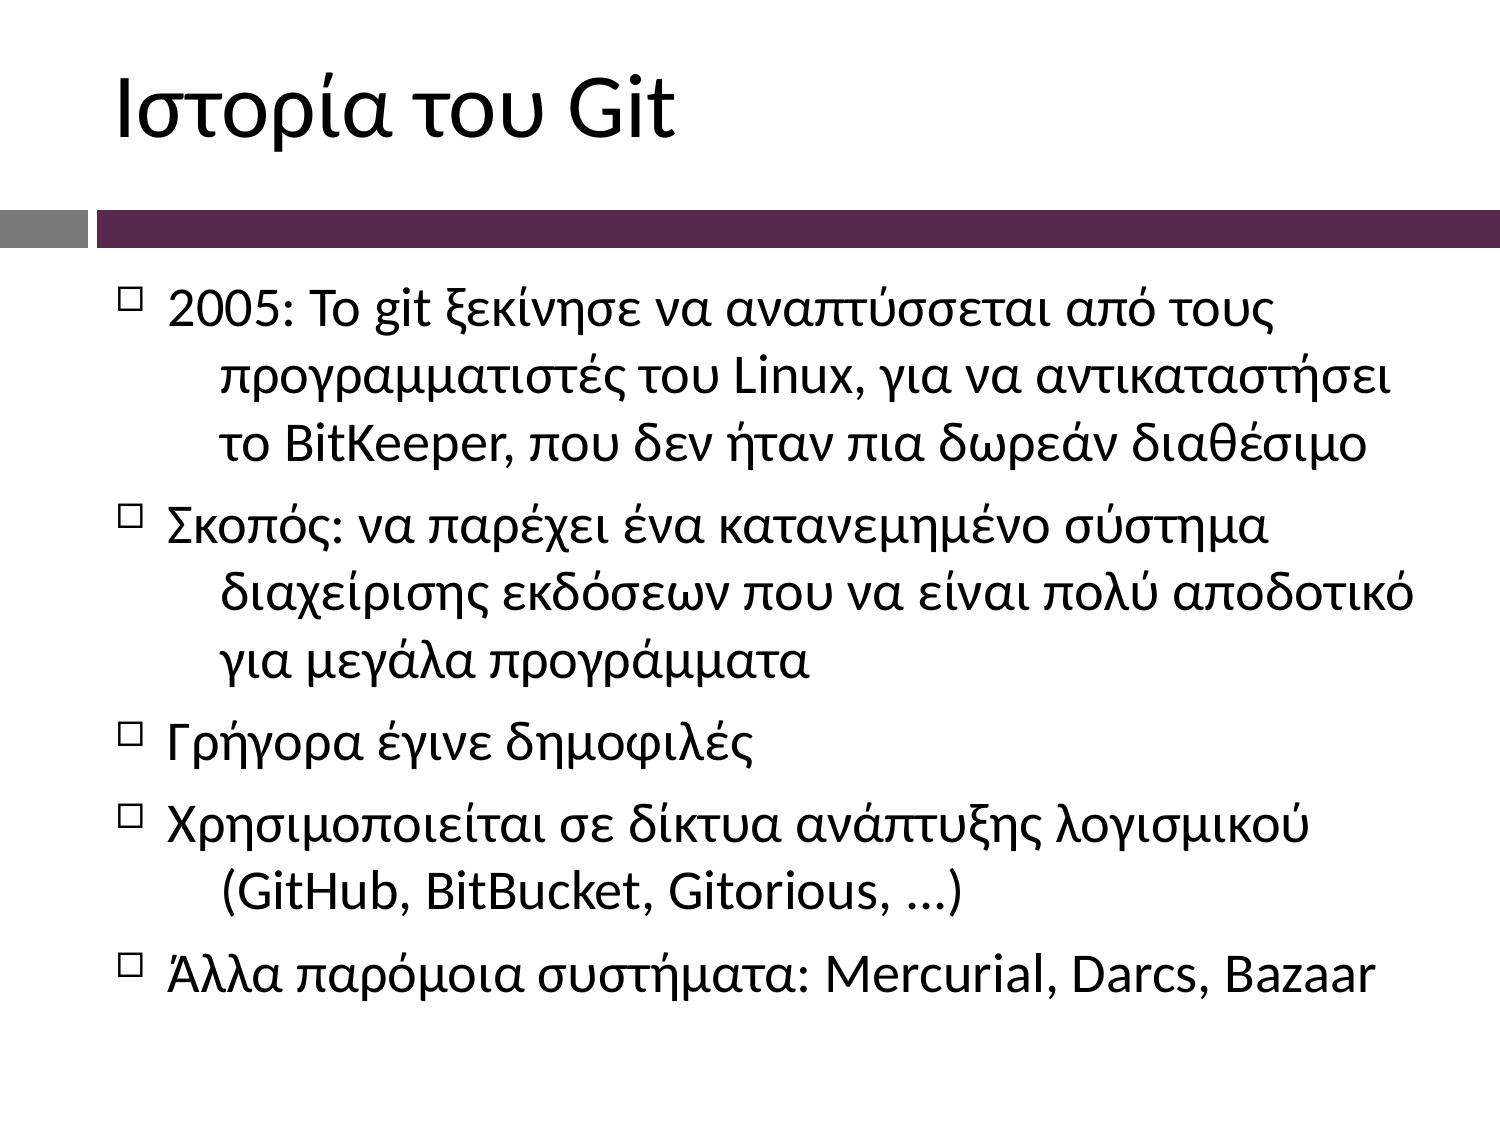

# Ιστορία του Git
2005: Το git ξεκίνησε να αναπτύσσεται από τους προγραμματιστές του Linux, για να αντικαταστήσει το BitKeeper, που δεν ήταν πια δωρεάν διαθέσιμο
Σκοπός: να παρέχει ένα κατανεμημένο σύστημα διαχείρισης εκδόσεων που να είναι πολύ αποδοτικό για μεγάλα προγράμματα
Γρήγορα έγινε δημοφιλές
Χρησιμοποιείται σε δίκτυα ανάπτυξης λογισμικού (GitHub, BitBucket, Gitorious, ...)
Άλλα παρόμοια συστήματα: Mercurial, Darcs, Bazaar